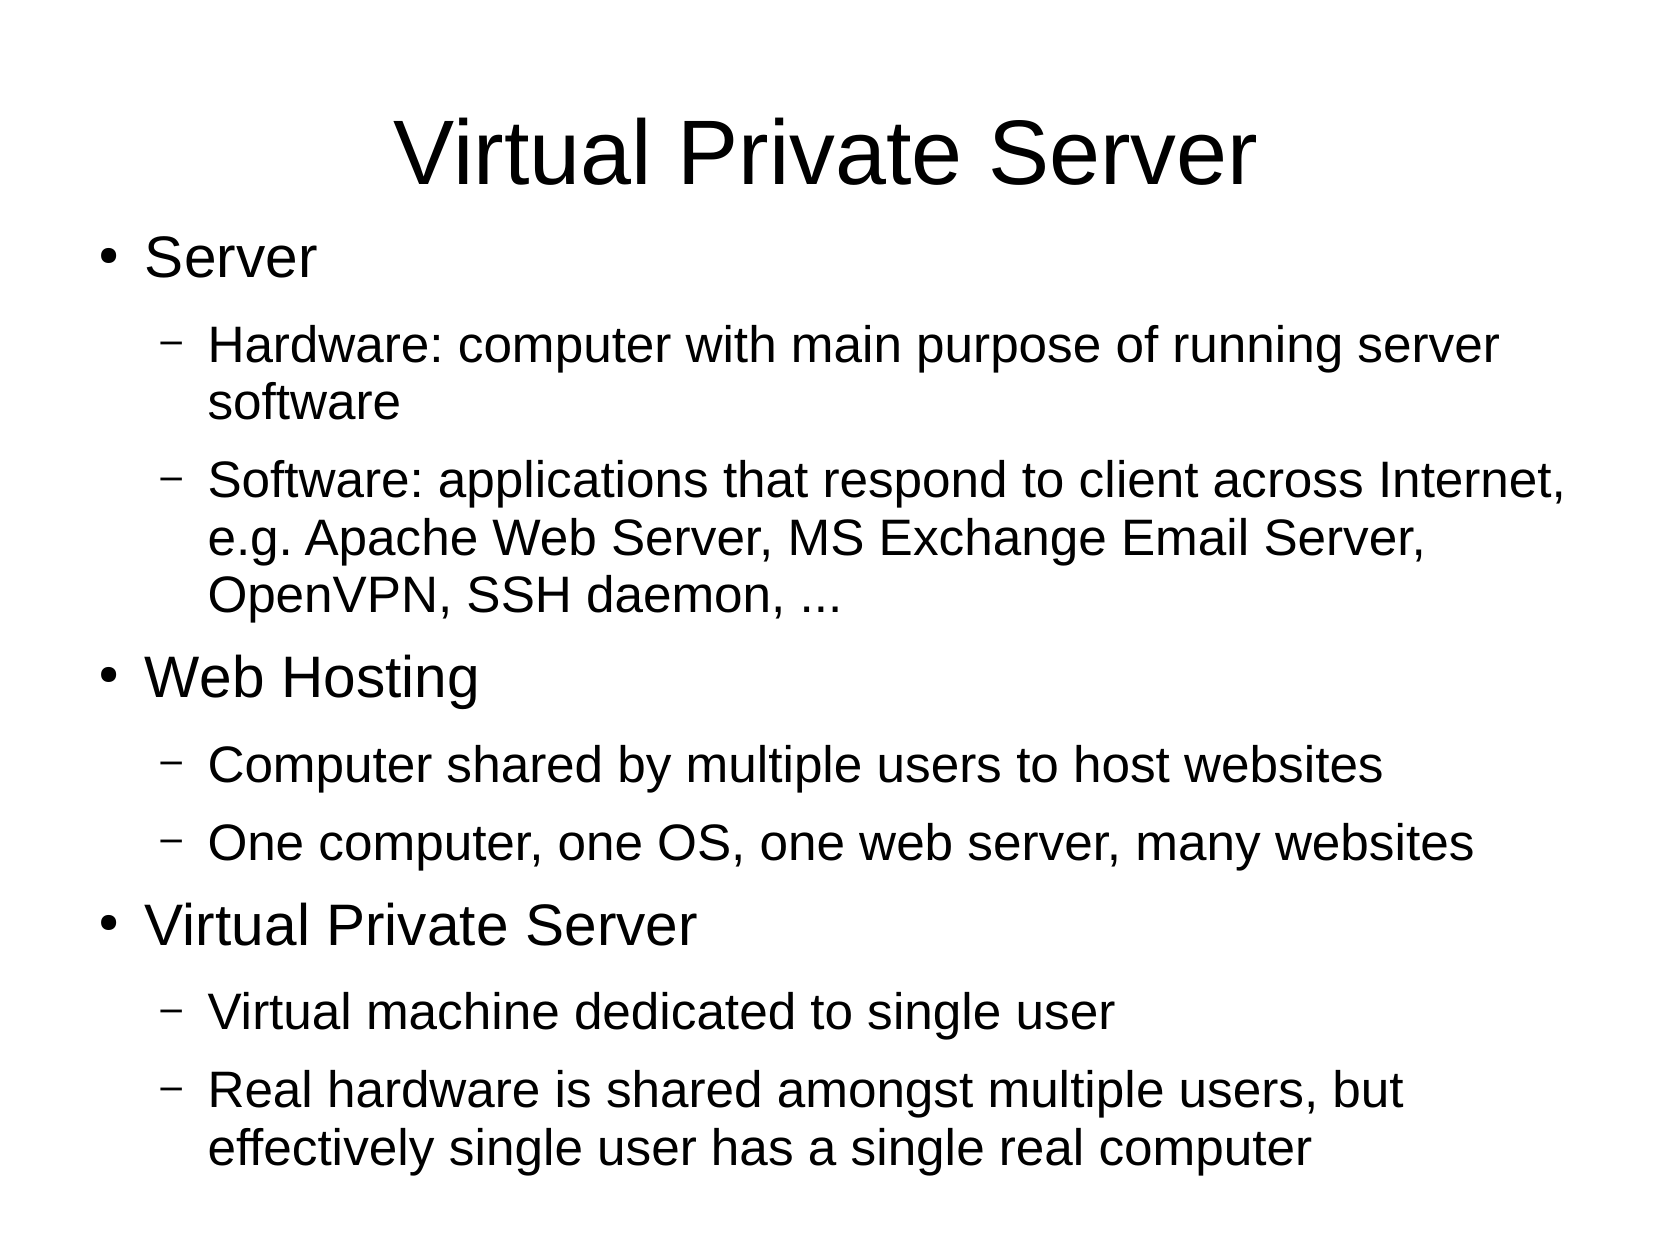

# Virtual Private Server
Server
Hardware: computer with main purpose of running server software
Software: applications that respond to client across Internet, e.g. Apache Web Server, MS Exchange Email Server, OpenVPN, SSH daemon, ...
Web Hosting
Computer shared by multiple users to host websites
One computer, one OS, one web server, many websites
Virtual Private Server
Virtual machine dedicated to single user
Real hardware is shared amongst multiple users, but effectively single user has a single real computer